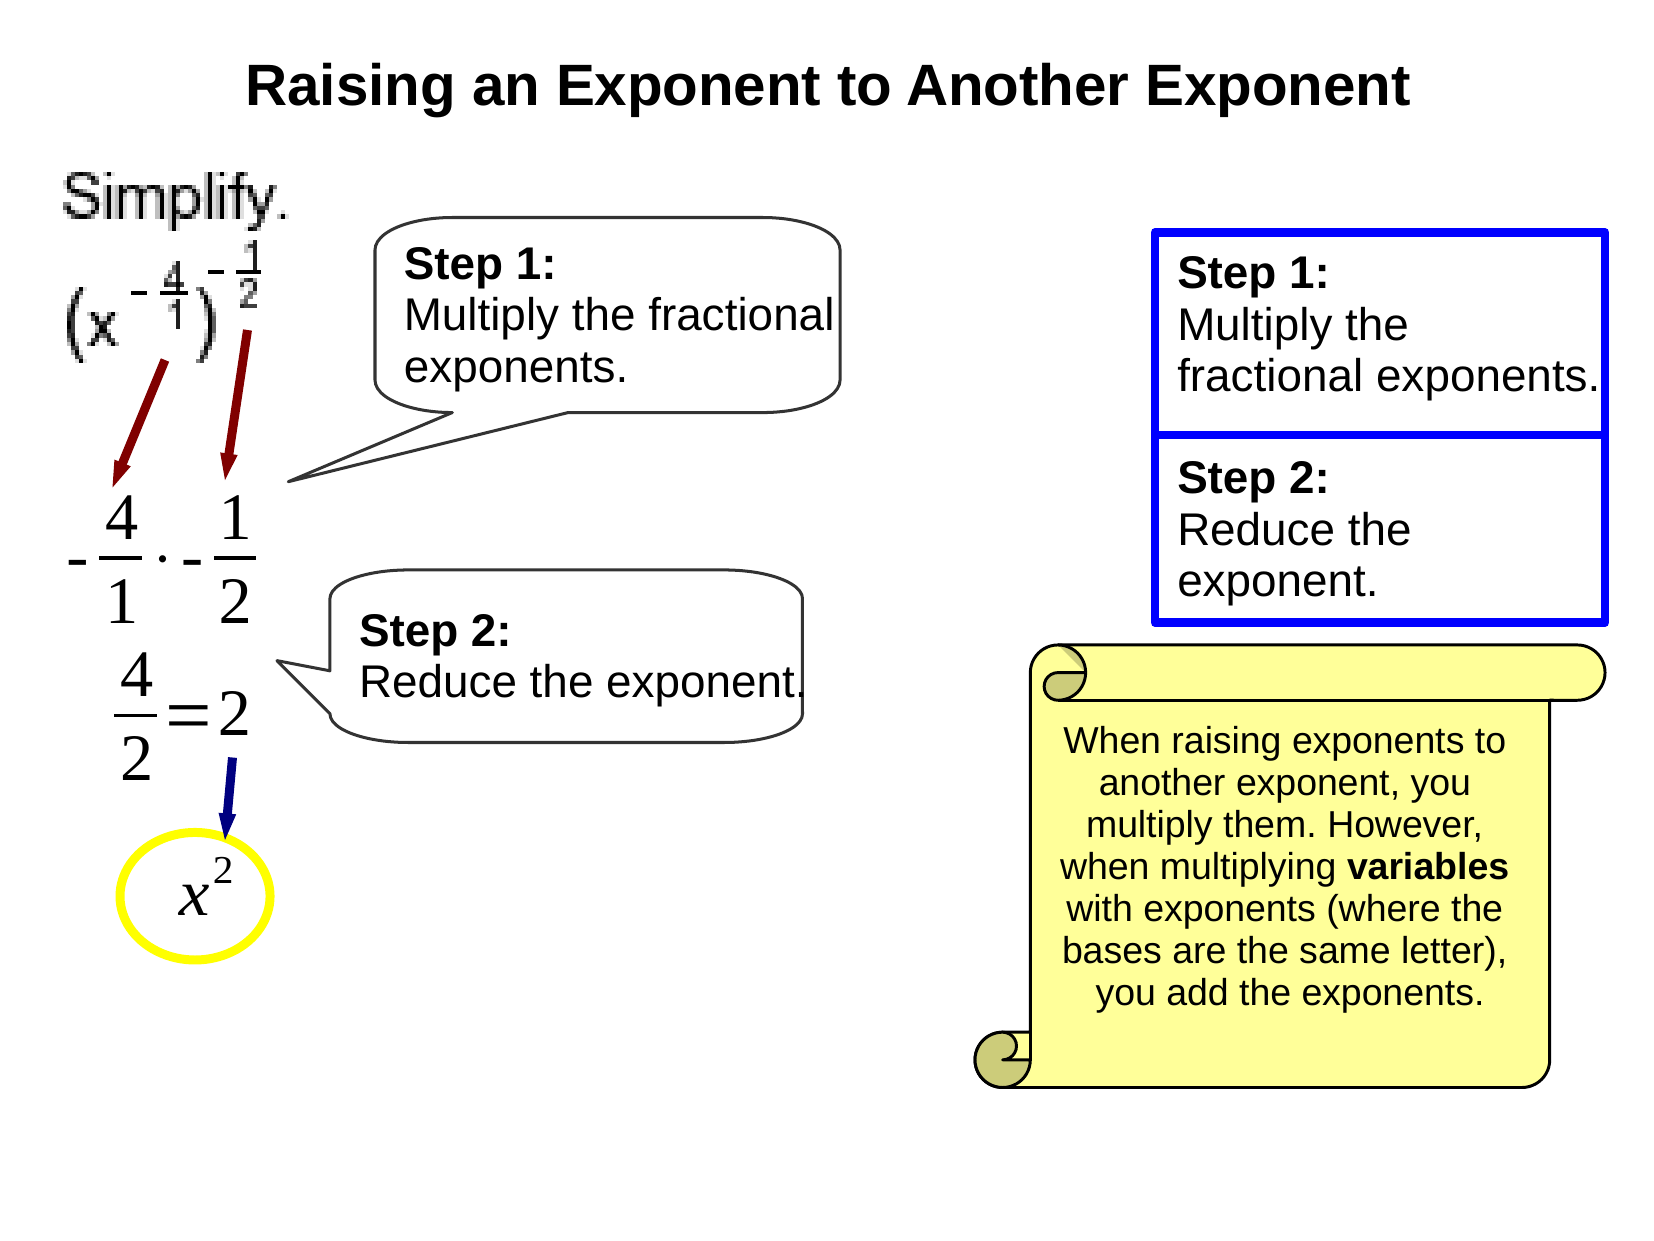

Raising an Exponent to Another Exponent
Step 1:
Multiply the fractional
exponents.
Step 1:
Multiply the fractional exponents.
Step 2:
Reduce the exponent.
Step 2:
Reduce the exponent.
When raising exponents to
another exponent, you
multiply them. However,
when multiplying variables
with exponents (where the
bases are the same letter),
you add the exponents.